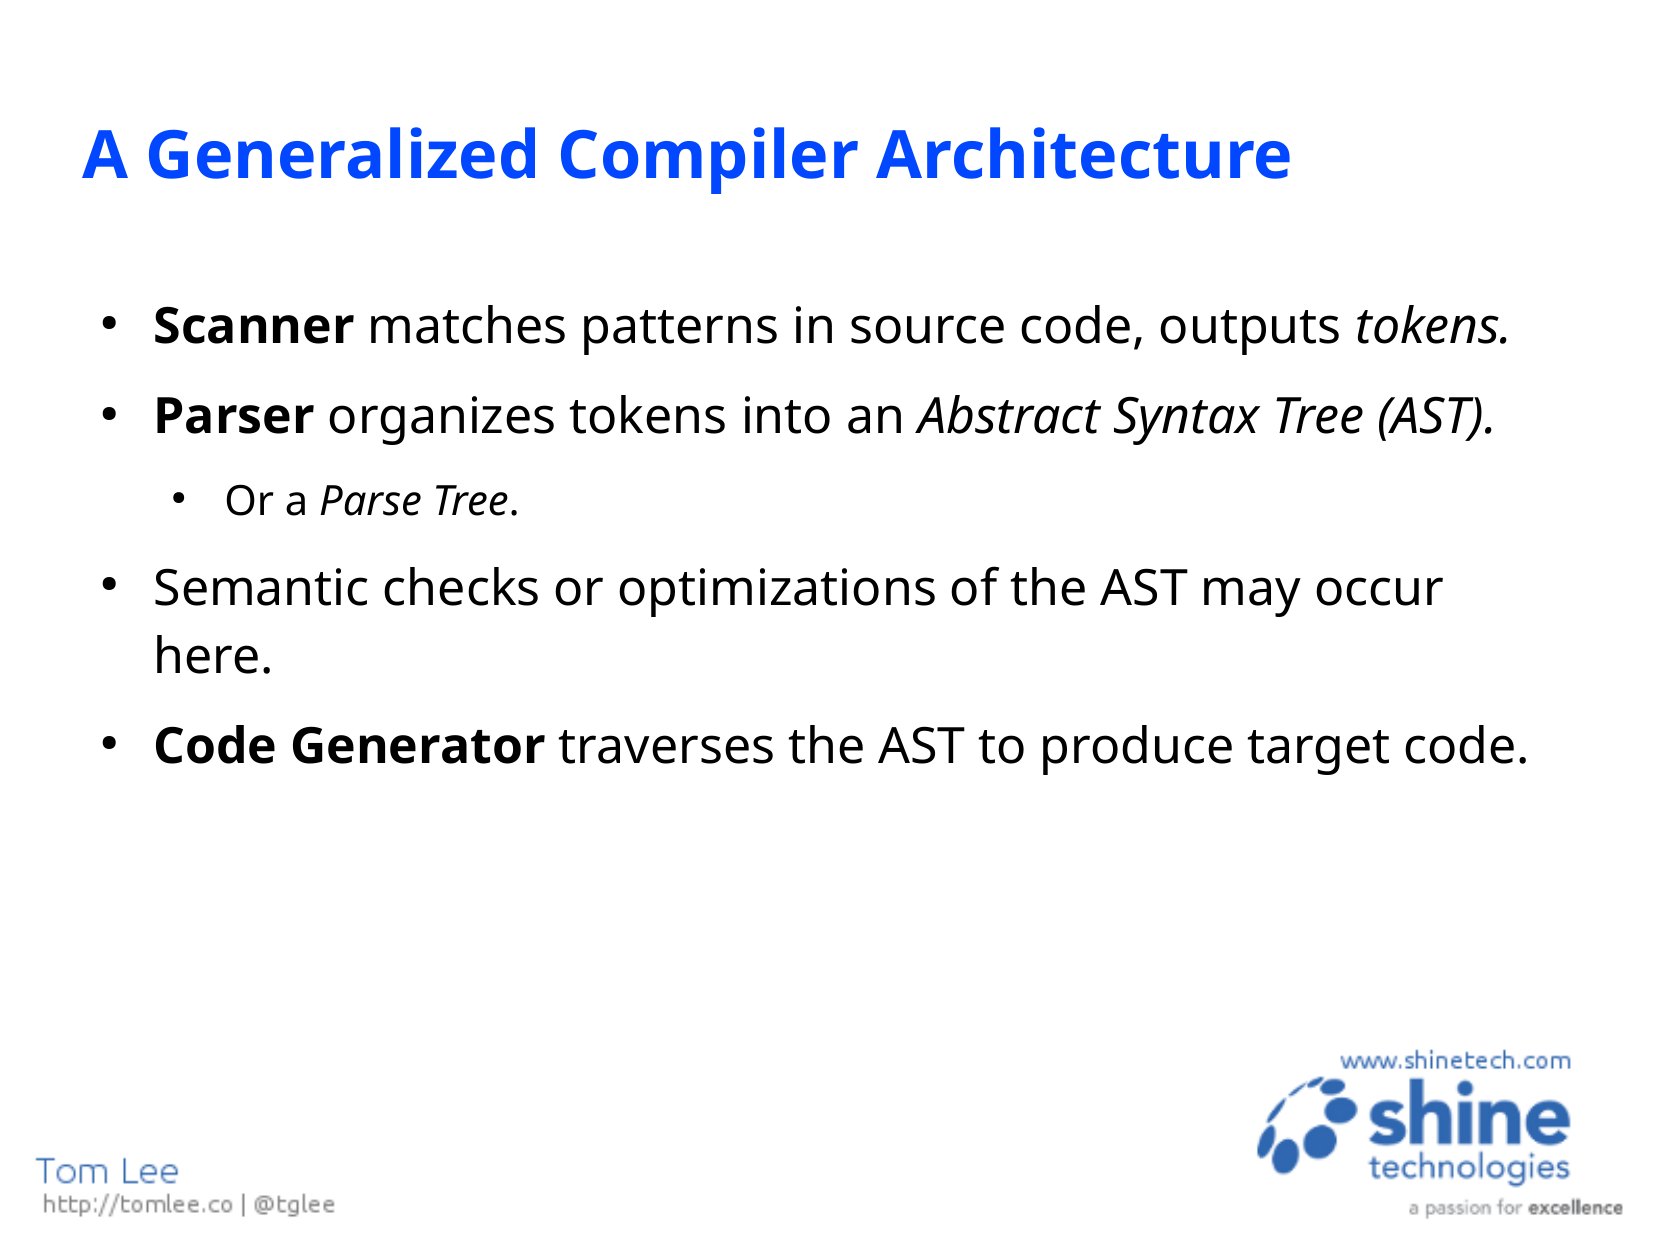

# A Generalized Compiler Architecture
Scanner matches patterns in source code, outputs tokens.
Parser organizes tokens into an Abstract Syntax Tree (AST).
Or a Parse Tree.
Semantic checks or optimizations of the AST may occur here.
Code Generator traverses the AST to produce target code.